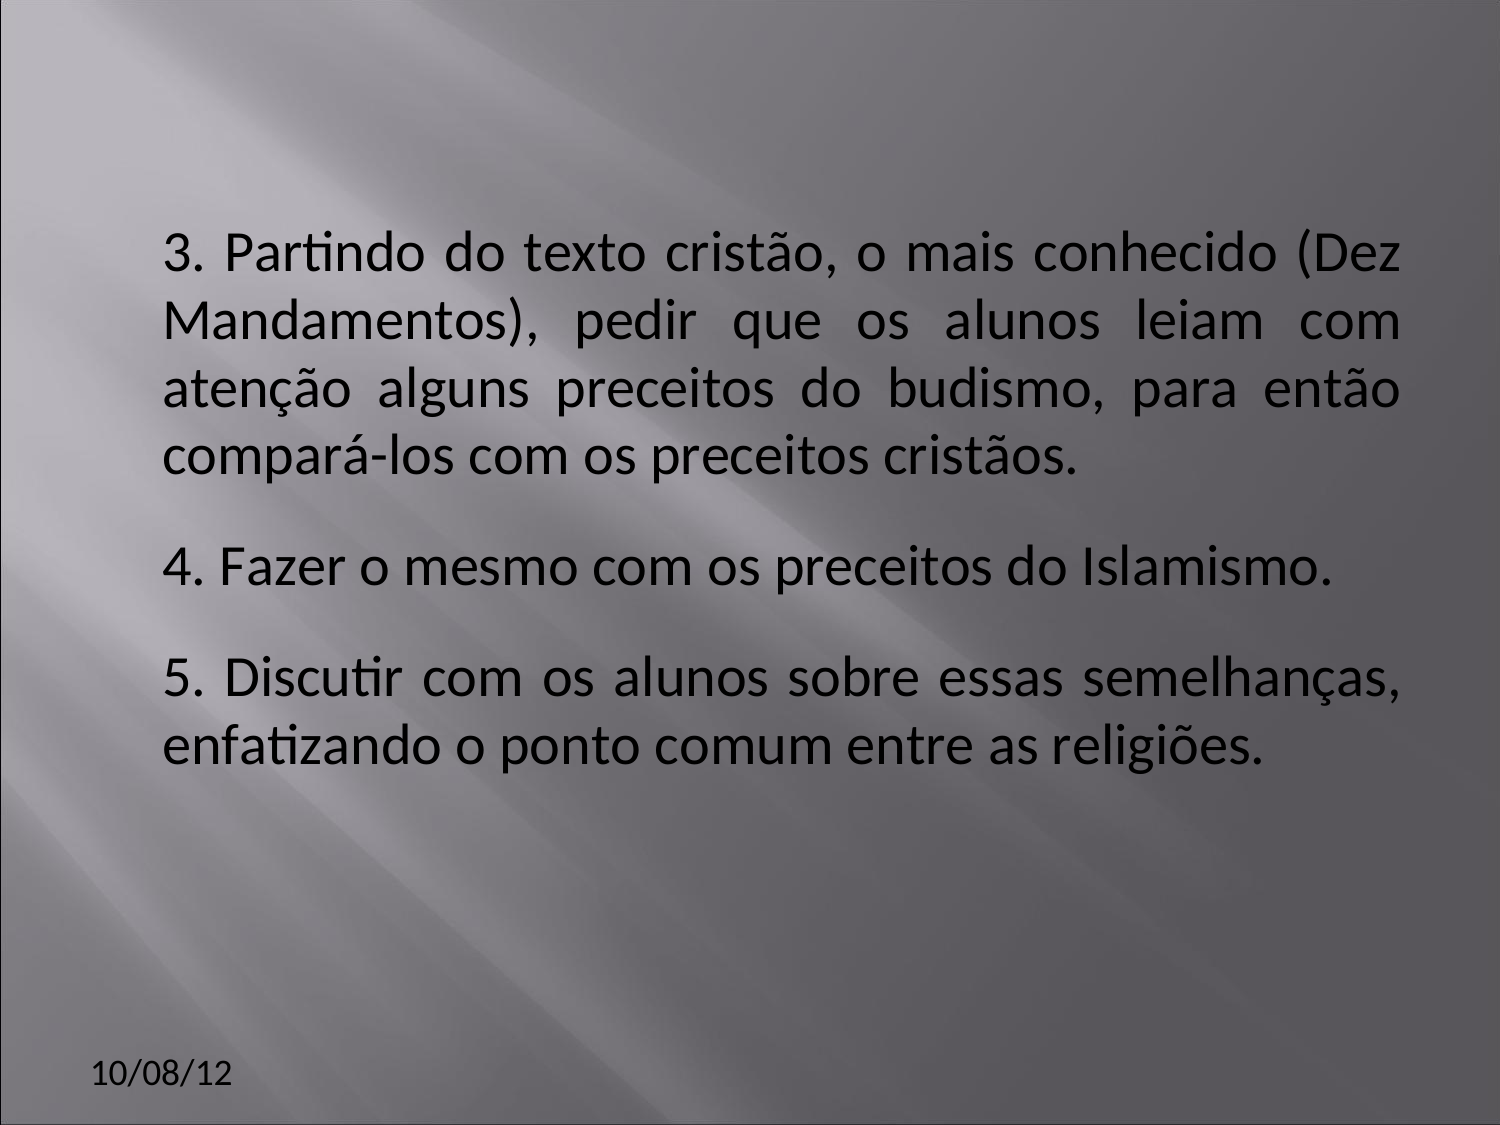

3. Partindo do texto cristão, o mais conhecido (Dez Mandamentos), pedir que os alunos leiam com atenção alguns preceitos do budismo, para então compará-los com os preceitos cristãos.
4. Fazer o mesmo com os preceitos do Islamismo.
5. Discutir com os alunos sobre essas semelhanças, enfatizando o ponto comum entre as religiões.
10/08/12